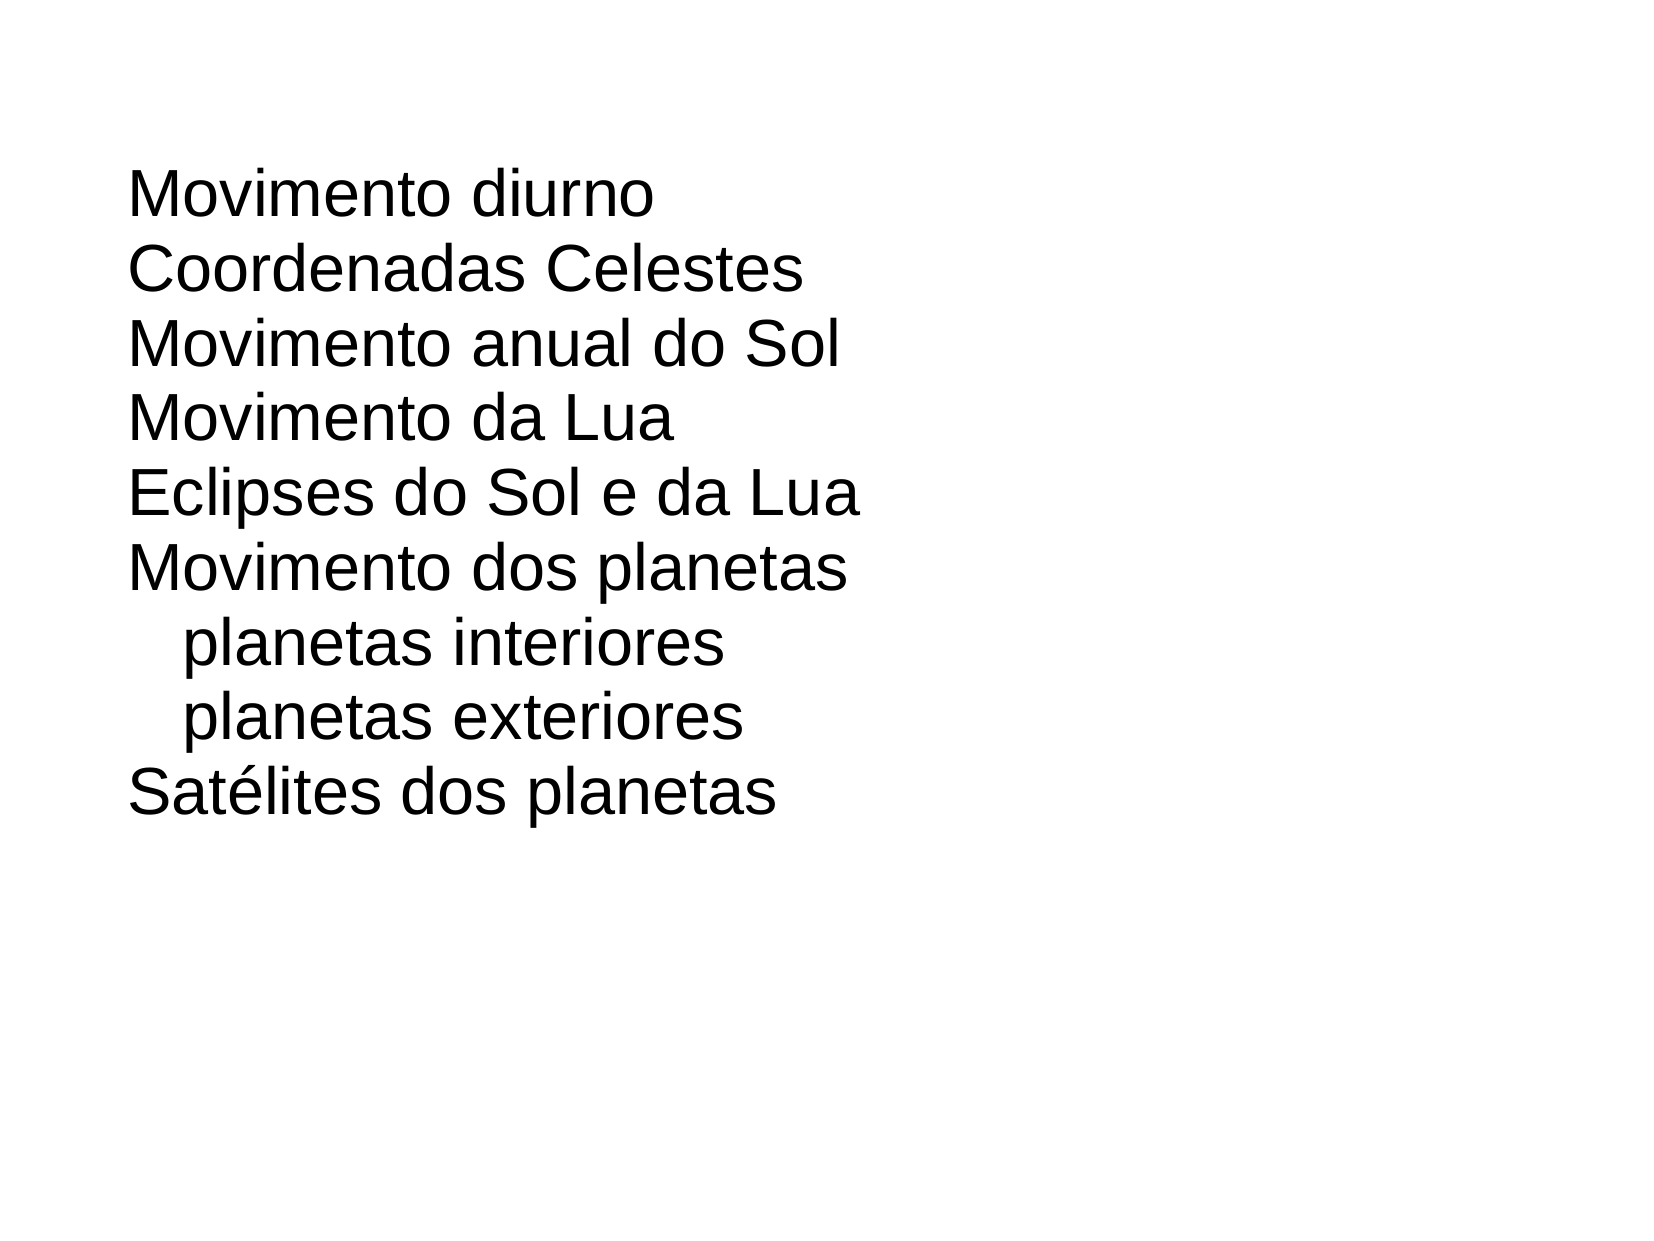

Movimento diurno
Coordenadas Celestes
Movimento anual do Sol
Movimento da Lua
Eclipses do Sol e da Lua
Movimento dos planetas
 planetas interiores
 planetas exteriores
Satélites dos planetas